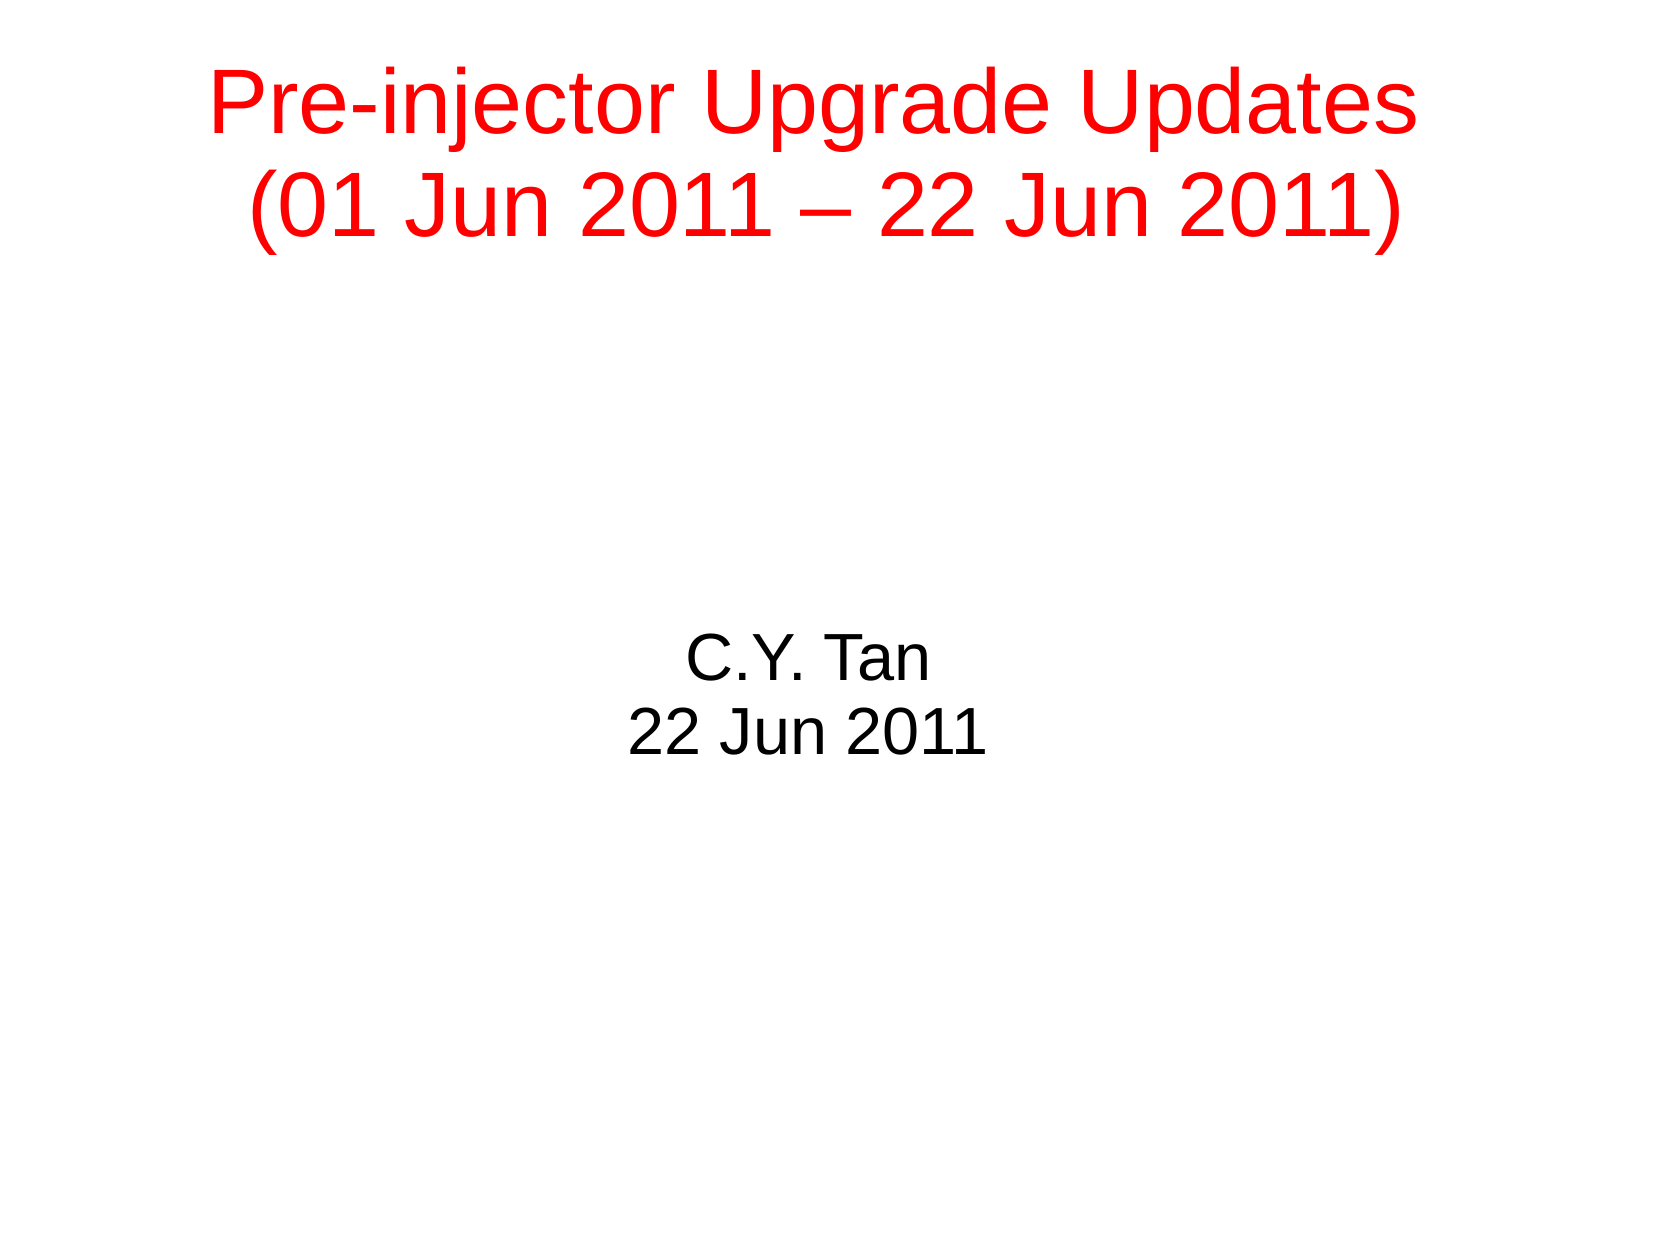

# Pre-injector Upgrade Updates (01 Jun 2011 – 22 Jun 2011)
C.Y. Tan
22 Jun 2011